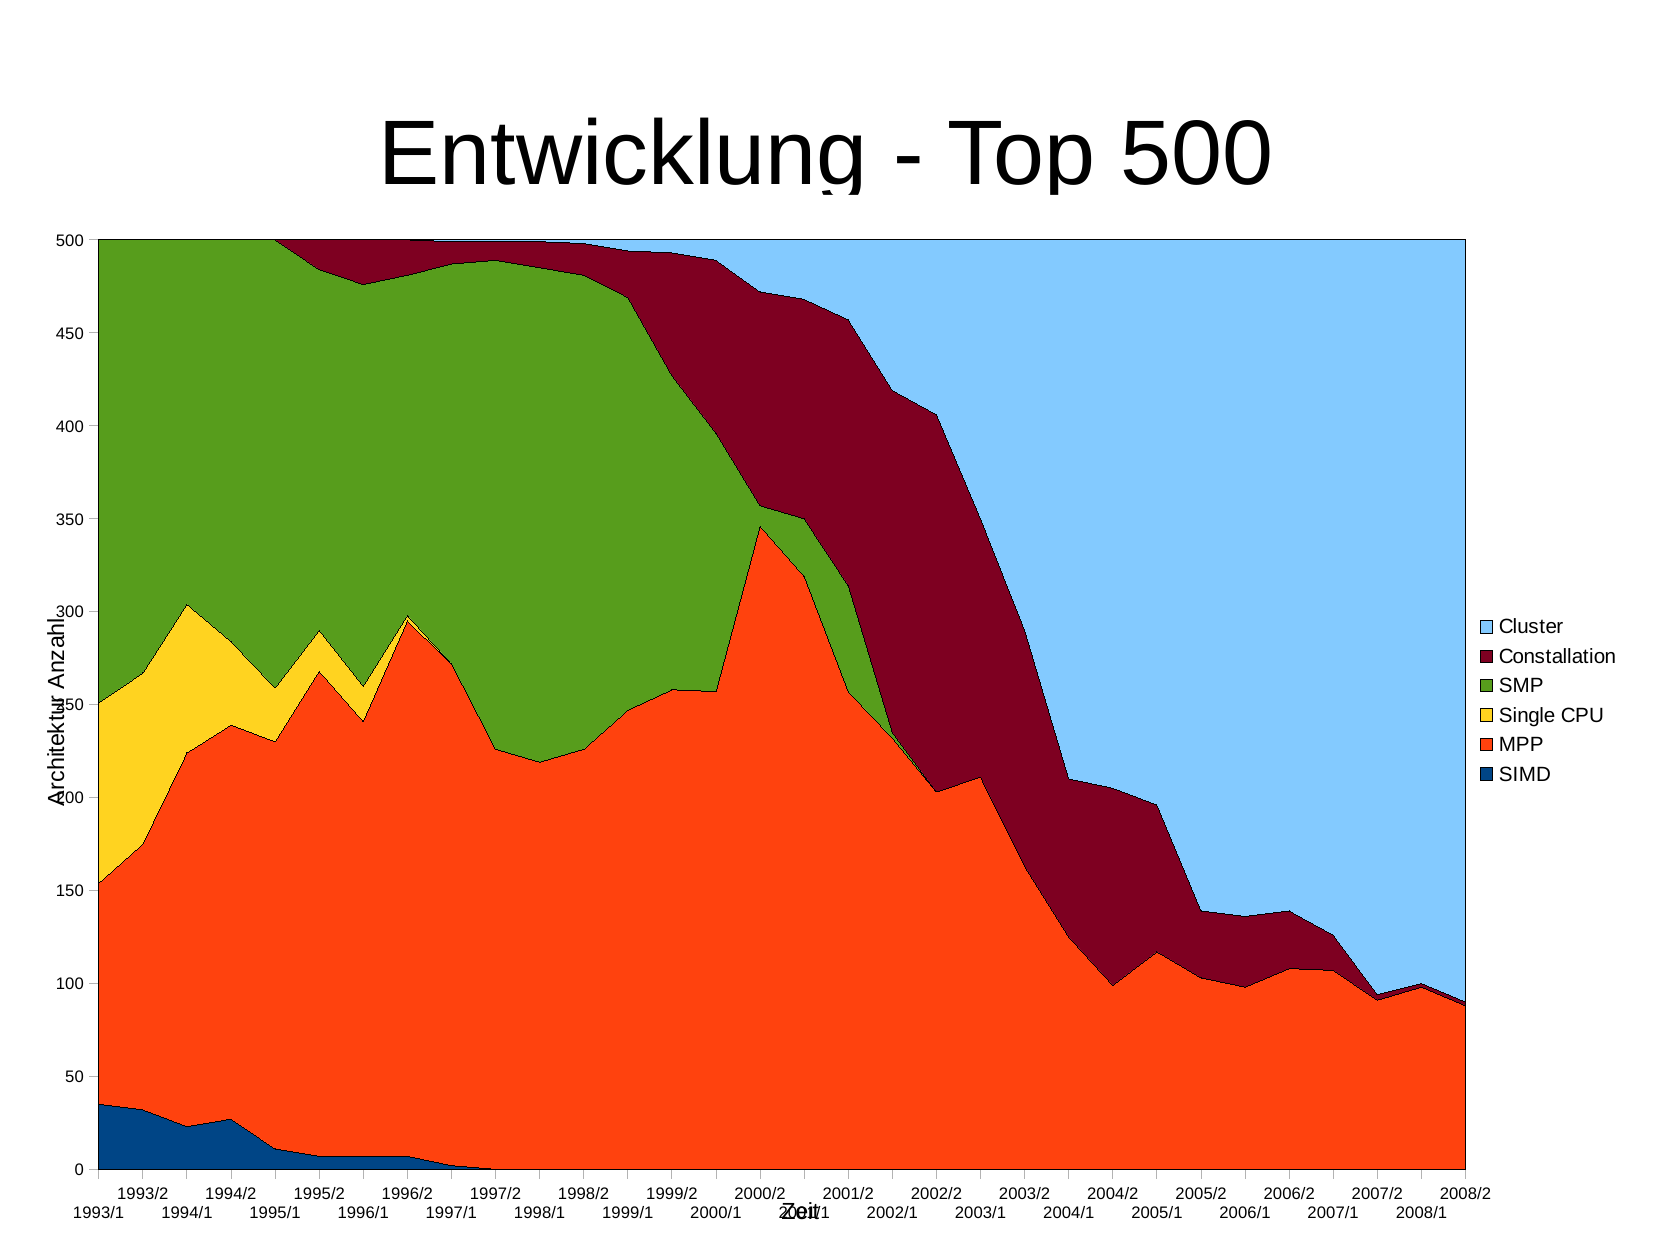

# Entwicklung - Top 500
### Chart
| Category | SIMD | MPP | Single CPU | SMP | Constallation | Cluster |
|---|---|---|---|---|---|---|
| 1993/1 | 35.0 | 119.0 | 97.0 | 249.0 | None | None |
| 1993/2 | 32.0 | 143.0 | 92.0 | 233.0 | None | None |
| 1994/1 | 23.0 | 201.0 | 80.0 | 196.0 | None | None |
| 1994/2 | 27.0 | 212.0 | 45.0 | 216.0 | None | None |
| 1995/1 | 11.0 | 219.0 | 29.0 | 241.0 | None | None |
| 1995/2 | 7.0 | 261.0 | 22.0 | 194.0 | 16.0 | None |
| 1996/1 | 7.0 | 234.0 | 19.0 | 216.0 | 24.0 | None |
| 1996/2 | 7.0 | 288.0 | 3.0 | 183.0 | 19.0 | None |
| 1997/1 | 2.0 | 270.0 | None | 215.0 | 12.0 | 1.0 |
| 1997/2 | None | 226.0 | None | 263.0 | 10.0 | 1.0 |
| 1998/1 | None | 219.0 | None | 266.0 | 14.0 | 1.0 |
| 1998/2 | None | 226.0 | None | 255.0 | 17.0 | 2.0 |
| 1999/1 | None | 247.0 | None | 222.0 | 25.0 | 6.0 |
| 1999/2 | None | 258.0 | None | 169.0 | 66.0 | 7.0 |
| 2000/1 | None | 257.0 | None | 139.0 | 93.0 | 11.0 |
| 2000/2 | None | 346.0 | None | 11.0 | 115.0 | 28.0 |
| 2001/1 | None | 319.0 | None | 31.0 | 118.0 | 32.0 |
| 2001/2 | None | 257.0 | None | 57.0 | 143.0 | 43.0 |
| 2002/1 | None | 232.0 | None | 3.0 | 184.0 | 81.0 |
| 2002/2 | None | 203.0 | None | None | 203.0 | 94.0 |
| 2003/1 | None | 211.0 | None | None | 139.0 | 150.0 |
| 2003/2 | None | 163.0 | None | None | 127.0 | 210.0 |
| 2004/1 | None | 125.0 | None | None | 85.0 | 290.0 |
| 2004/2 | None | 99.0 | None | None | 106.0 | 295.0 |
| 2005/1 | None | 117.0 | None | None | 79.0 | 304.0 |
| 2005/2 | None | 103.0 | None | None | 36.0 | 361.0 |
| 2006/1 | None | 98.0 | None | None | 38.0 | 364.0 |
| 2006/2 | None | 108.0 | None | None | 31.0 | 361.0 |
| 2007/1 | None | 107.0 | None | None | 19.0 | 374.0 |
| 2007/2 | None | 91.0 | None | None | 3.0 | 406.0 |
| 2008/1 | None | 98.0 | None | None | 2.0 | 400.0 |
| 2008/2 | None | 88.0 | None | None | 2.0 | 410.0 |21.04.2009
Christian Schwarz
23